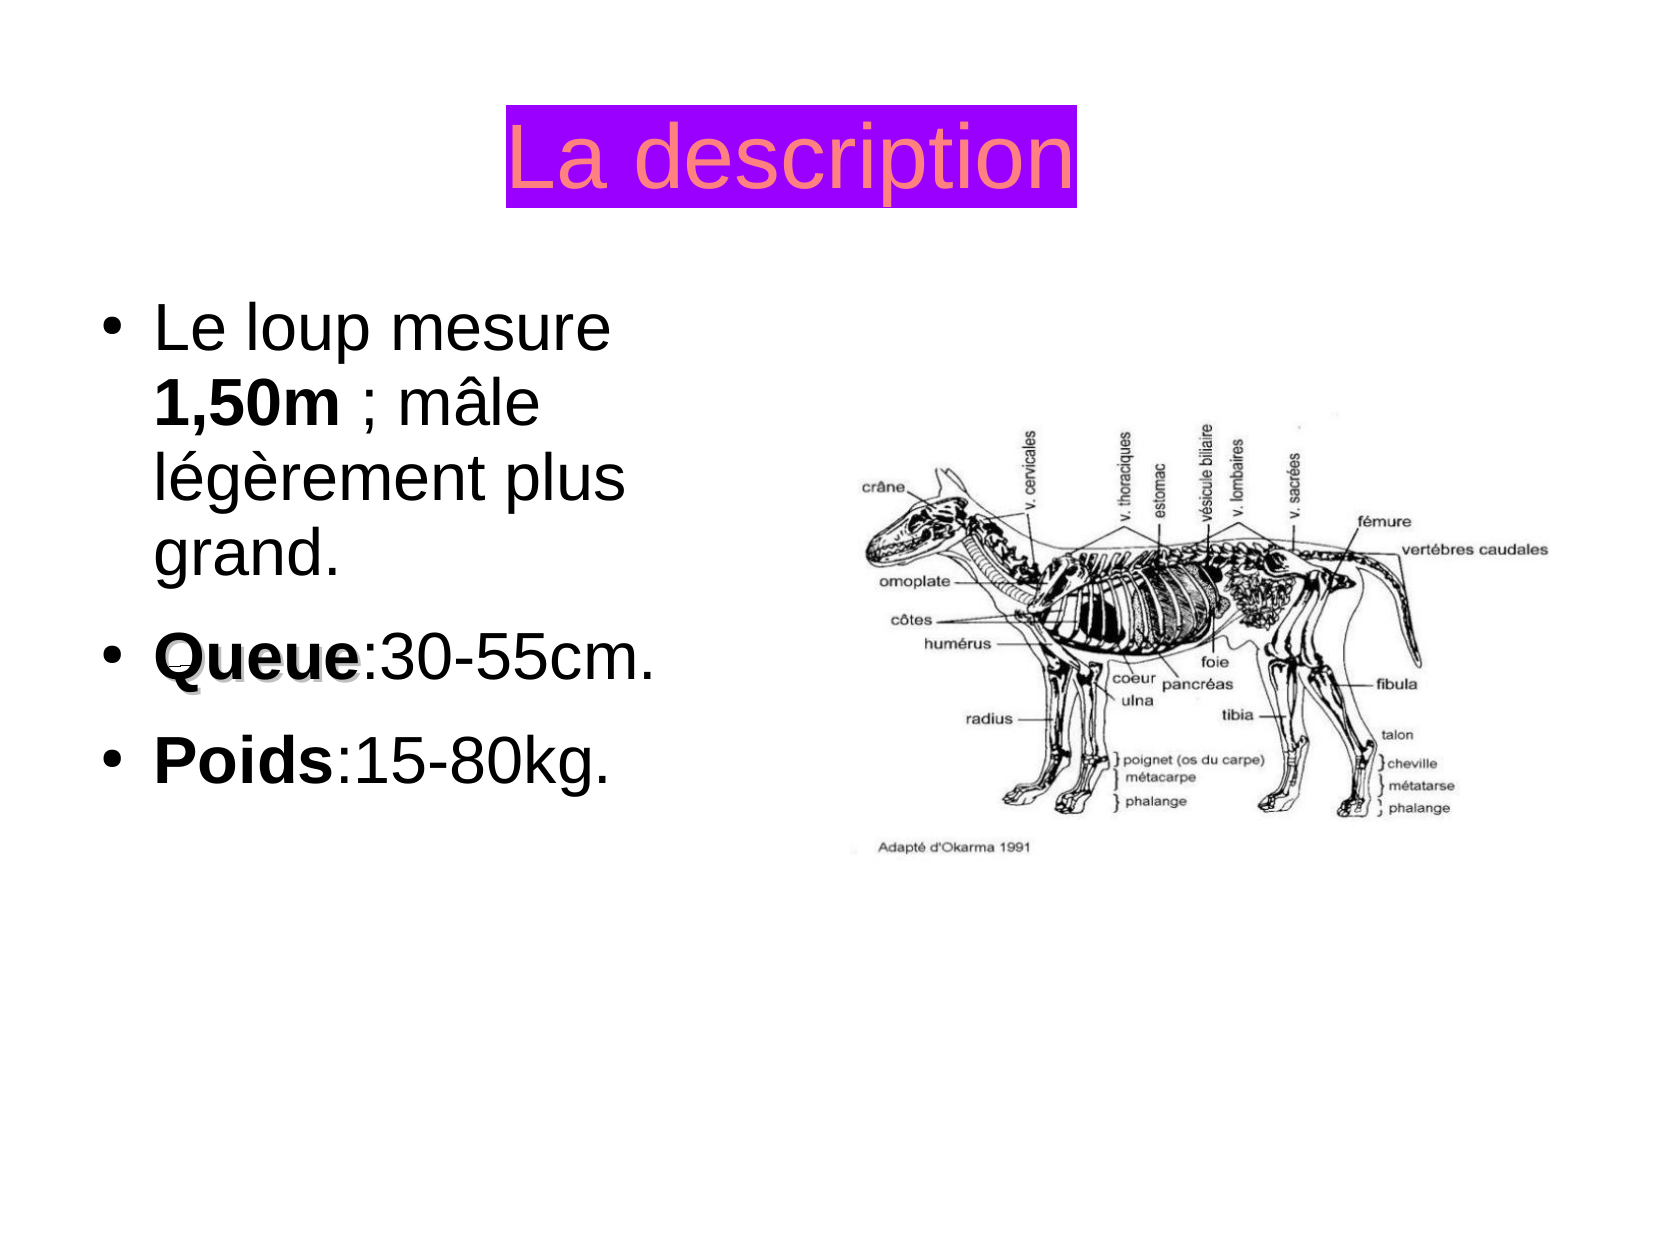

# La description
Le loup mesure 1,50m ; mâle légèrement plus grand.
Queue:30-55cm.
Poids:15-80kg.